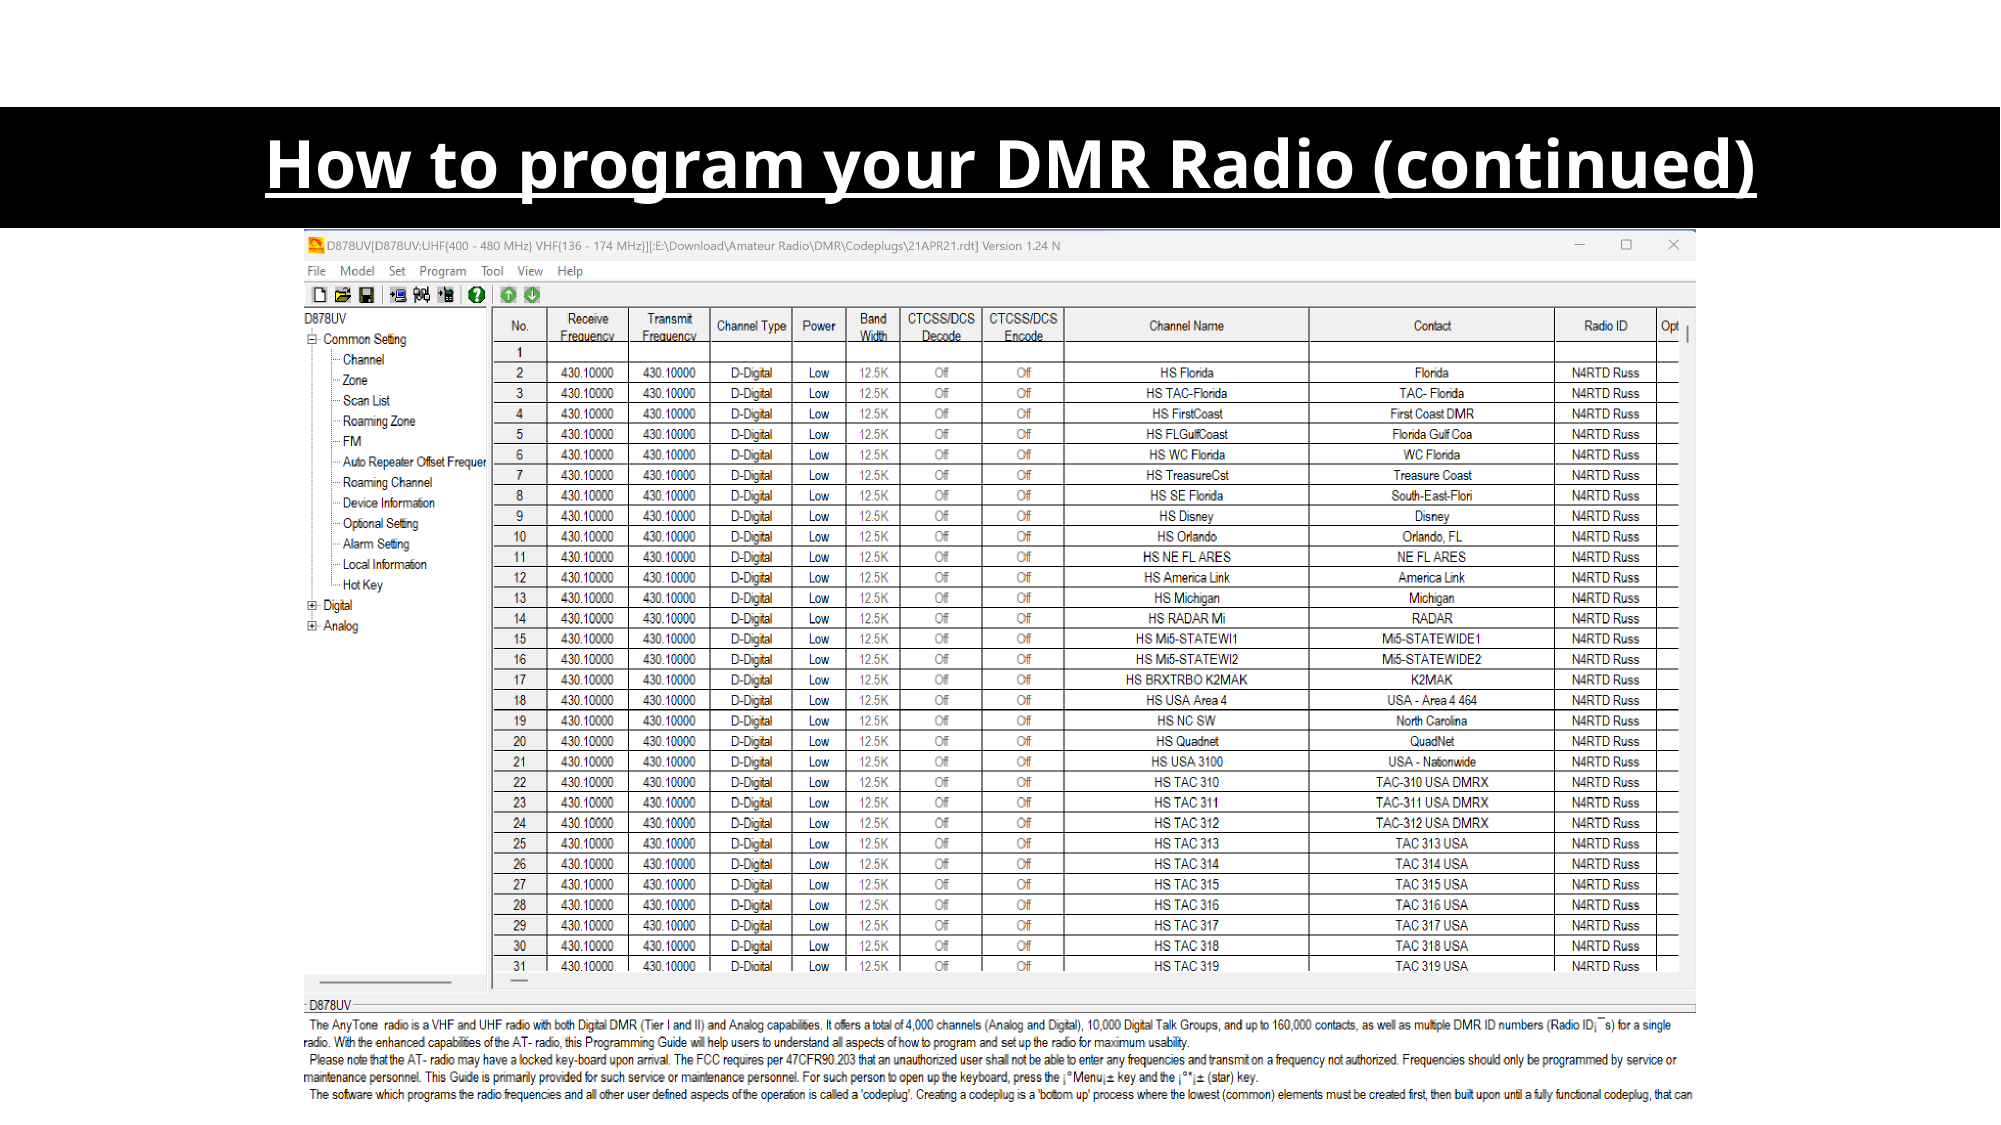

# How to program your DMR Radio (continued)